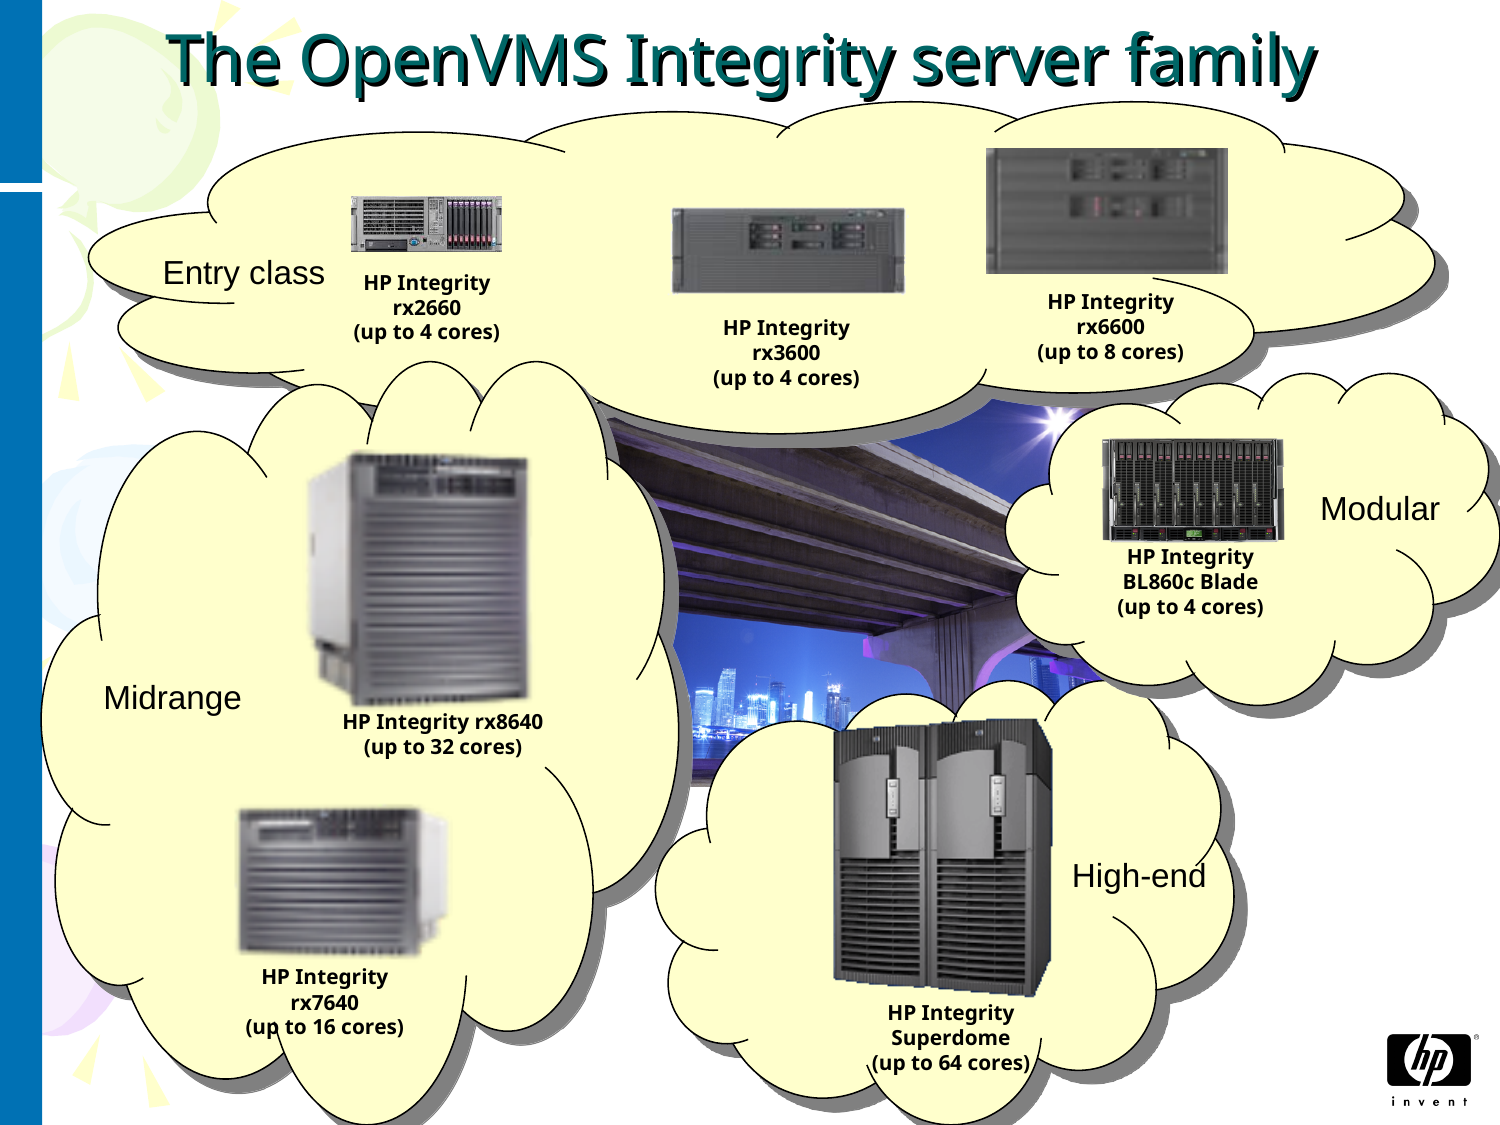

# The OpenVMS Integrity server family
HP Integrity
rx6600
(up to 8 cores)
HP Integrity
rx3600
(up to 4 cores)
HP Integrity
rx2660
(up to 4 cores)
Entry class
HP Integrity
BL860c Blade
(up to 4 cores)
HP Integrity rx8640
(up to 32 cores)
Modular
Midrange
HP Integrity Superdome
(up to 64 cores)
High-end
HP Integrity rx7640
(up to 16 cores)